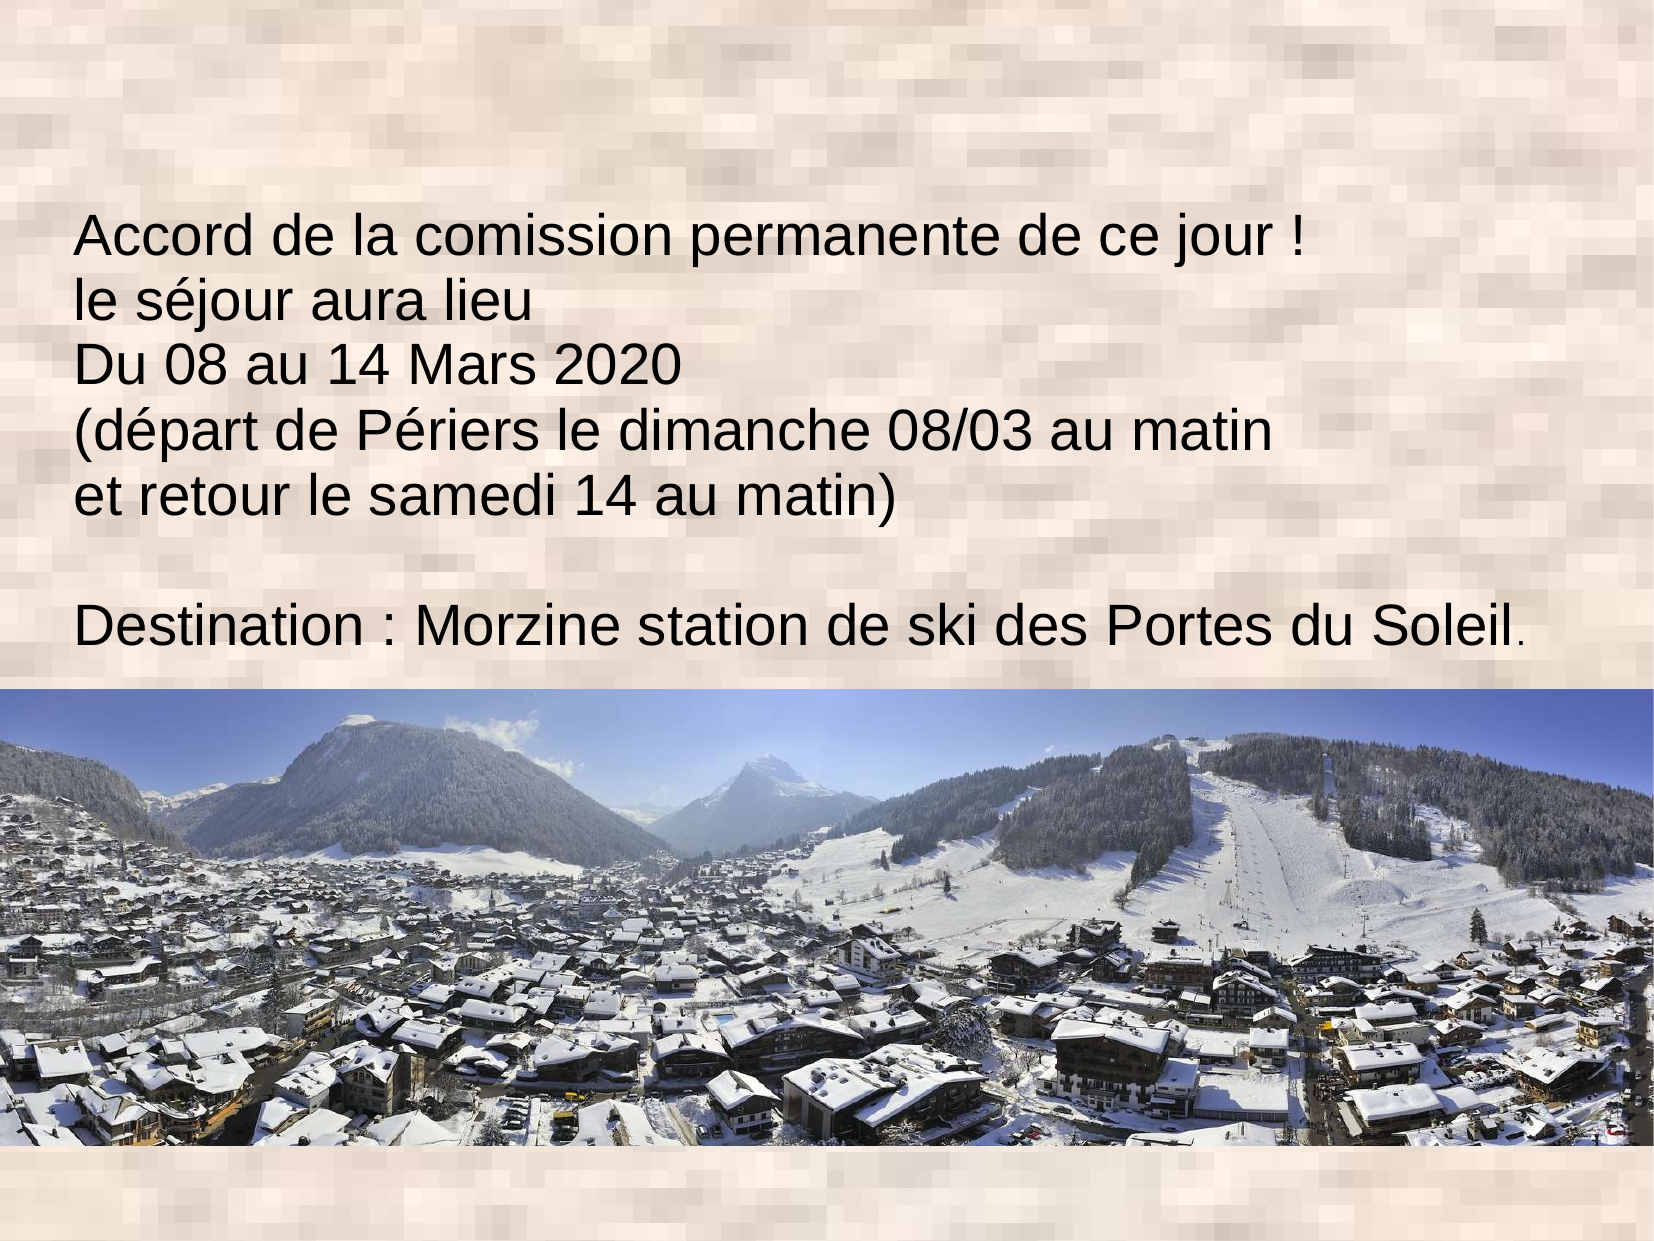

Accord de la comission permanente de ce jour !
le séjour aura lieu
Du 08 au 14 Mars 2020
(départ de Périers le dimanche 08/03 au matin
et retour le samedi 14 au matin)
Destination : Morzine station de ski des Portes du Soleil.